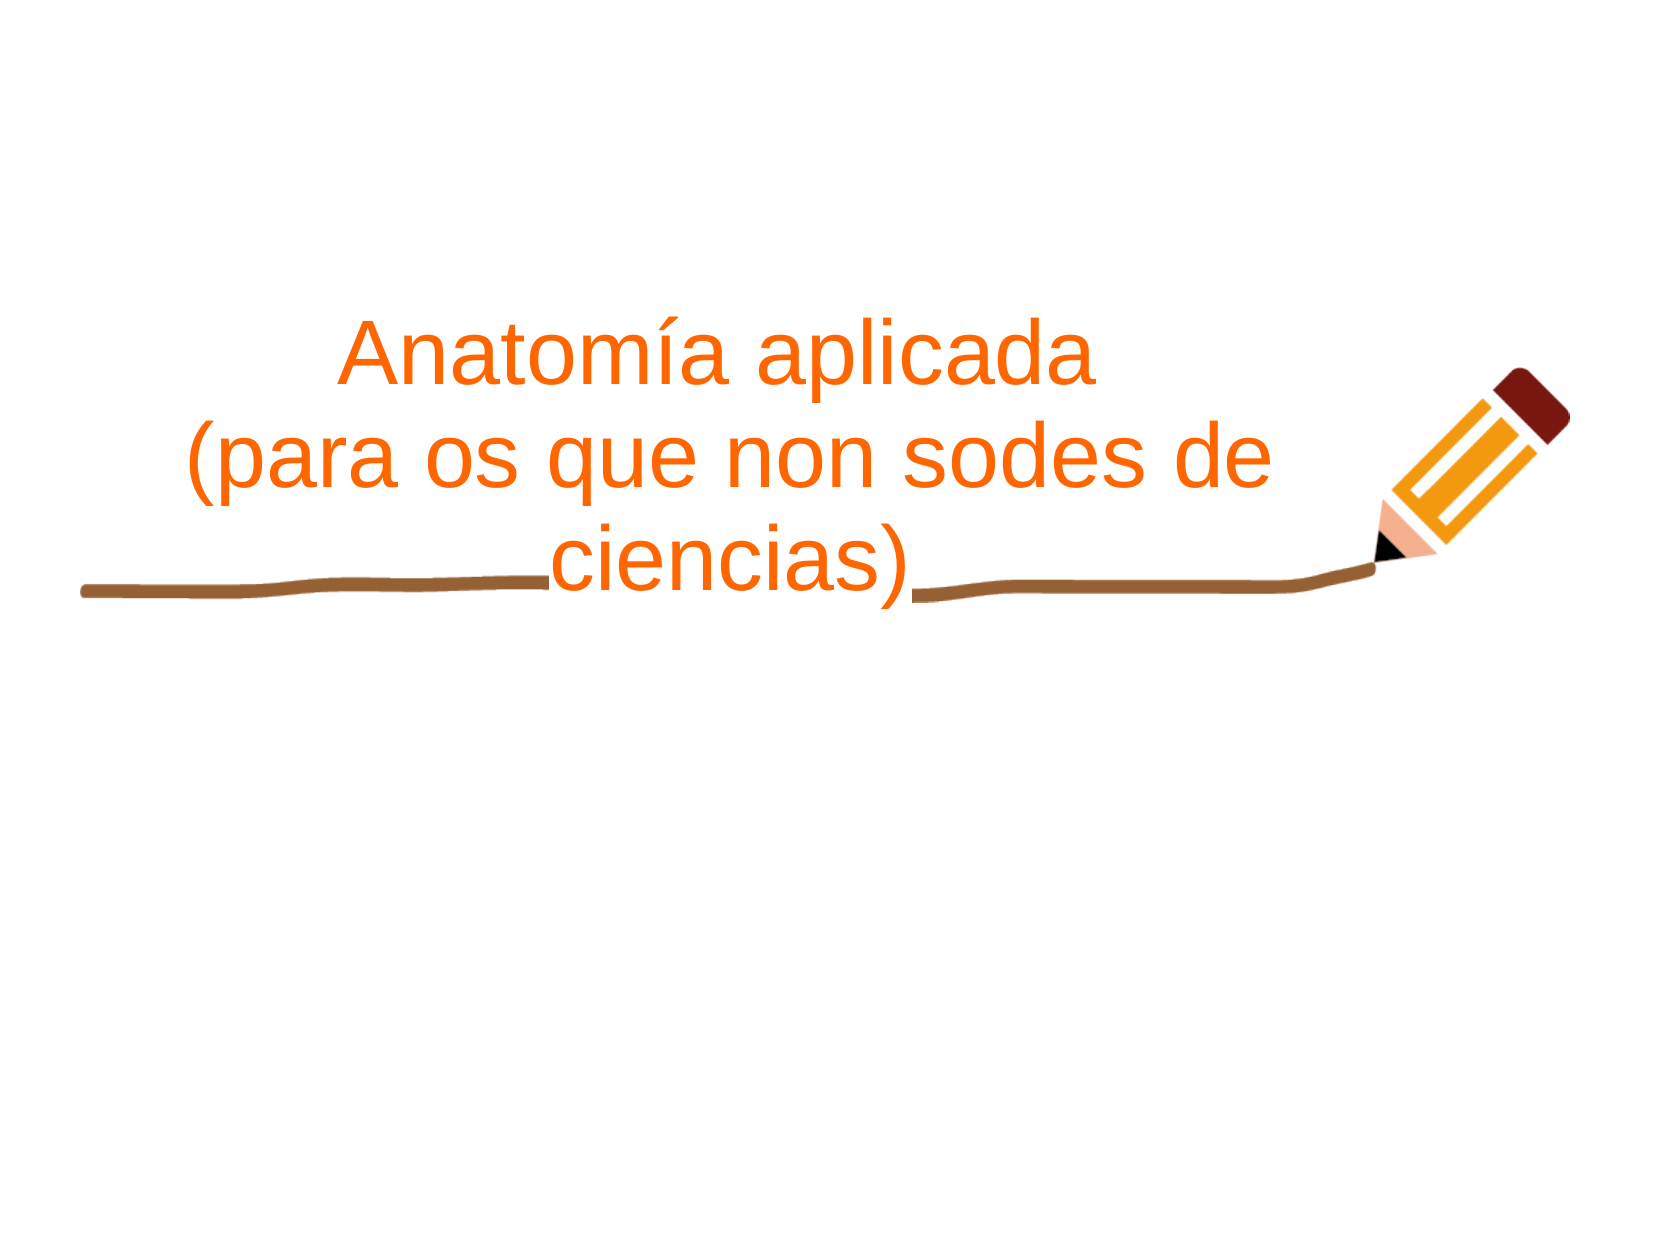

# Anatomía aplicada (para os que non sodes de ciencias)